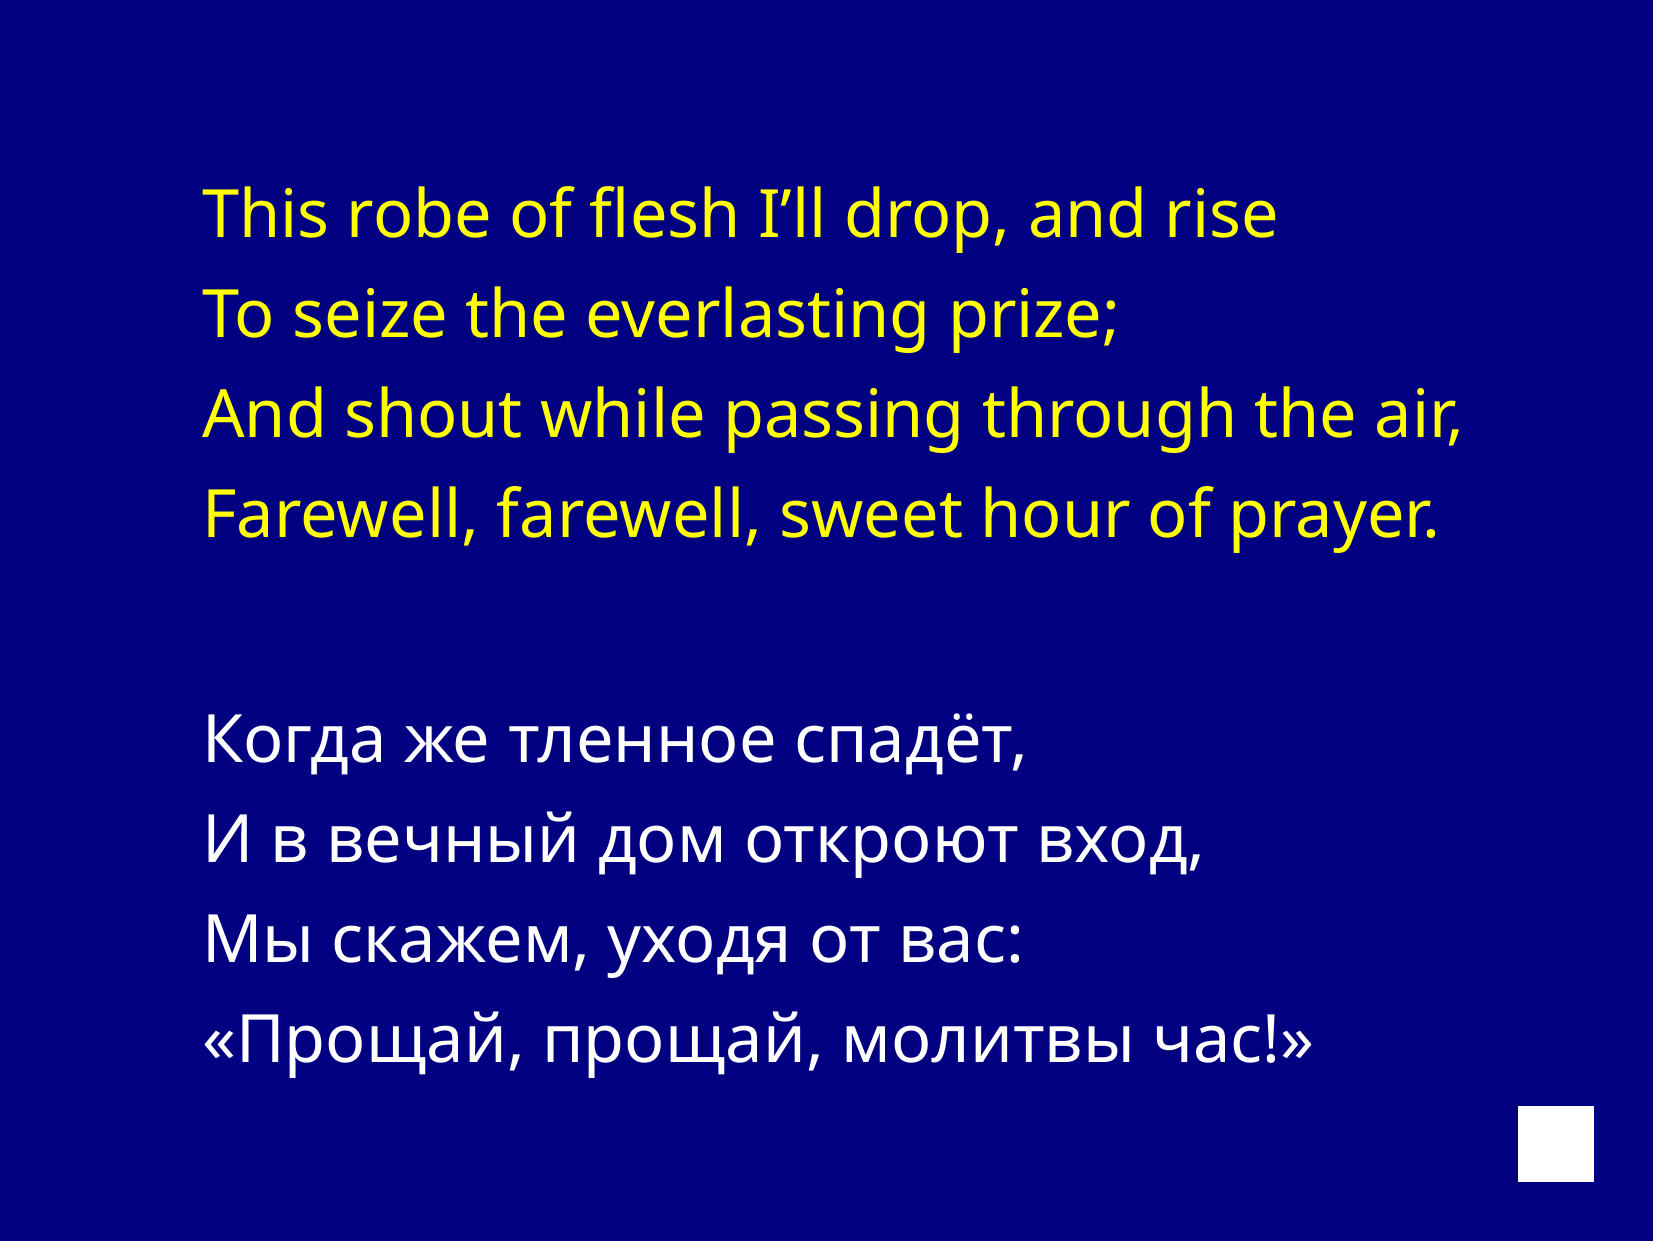

This robe of flesh I’ll drop, and rise
	To seize the everlasting prize;
	And shout while passing through the air,
	Farewell, farewell, sweet hour of prayer.
	Когда же тленное спадёт,
	И в вечный дом откроют вход,
	Мы скажем, уходя от вас:
	«Прощай, прощай, молитвы час!»